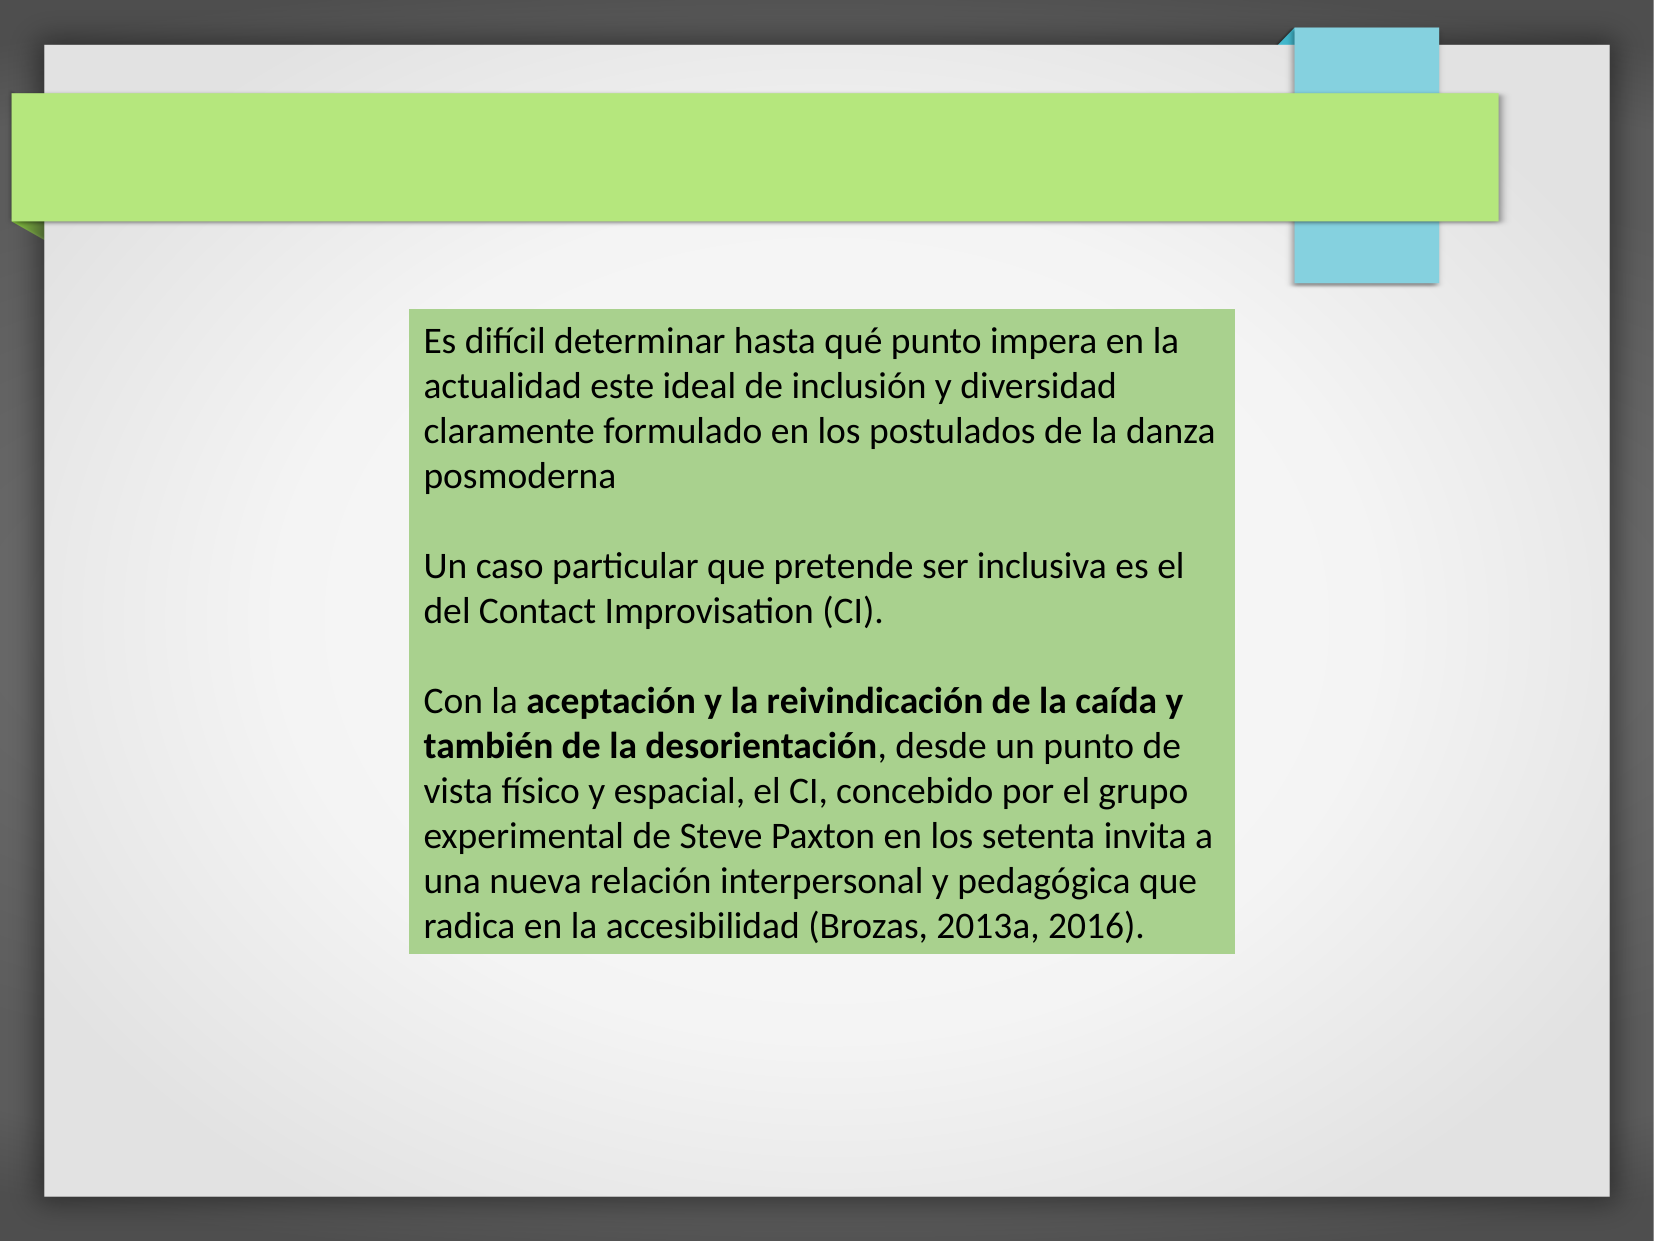

Es difícil determinar hasta qué punto impera en la actualidad este ideal de inclusión y diversidad claramente formulado en los postulados de la danza posmoderna
Un caso particular que pretende ser inclusiva es el del Contact Improvisation (CI).
Con la aceptación y la reivindicación de la caída y también de la desorientación, desde un punto de vista físico y espacial, el CI, concebido por el grupo experimental de Steve Paxton en los setenta invita a una nueva relación interpersonal y pedagógica que radica en la accesibilidad (Brozas, 2013a, 2016).